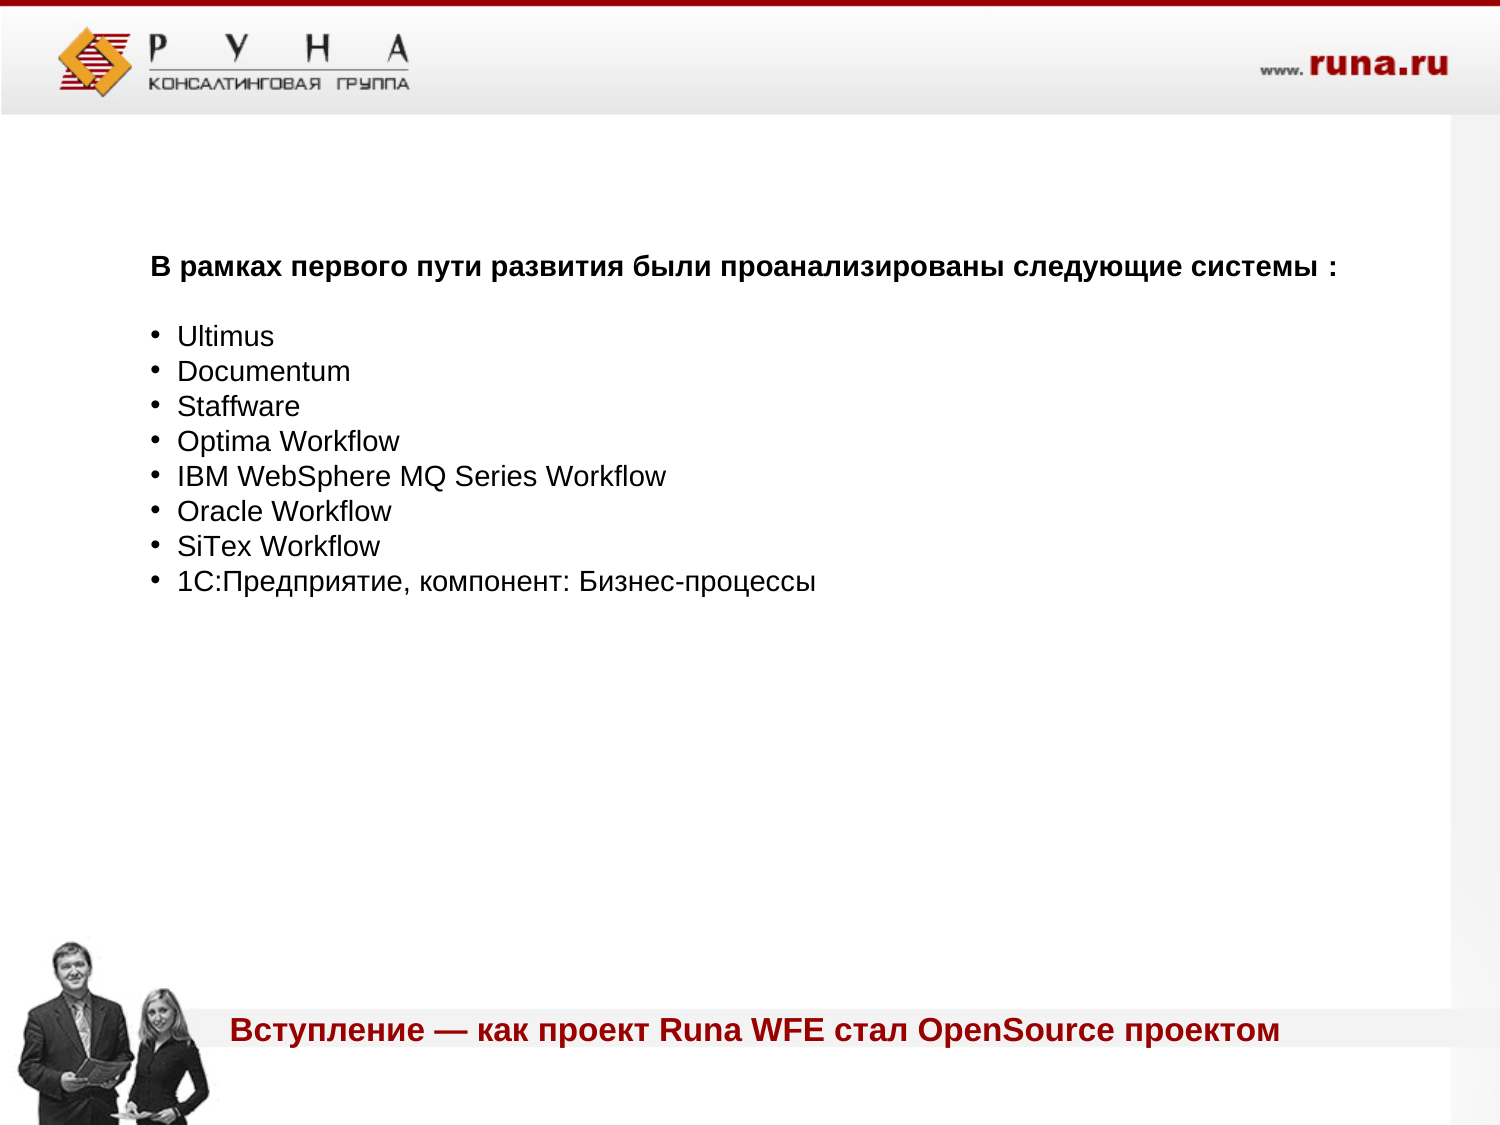

В рамках первого пути развития были проанализированы следующие системы :
 Ultimus
 Documentum
 Staffware
 Optima Workflow
 IBM WebSphere MQ Series Workflow
 Oracle Workflow
 SiTex Workflow
 1С:Предприятие, компонент: Бизнес-процессы
Вступление — как проект Runa WFE стал OpenSource проектом